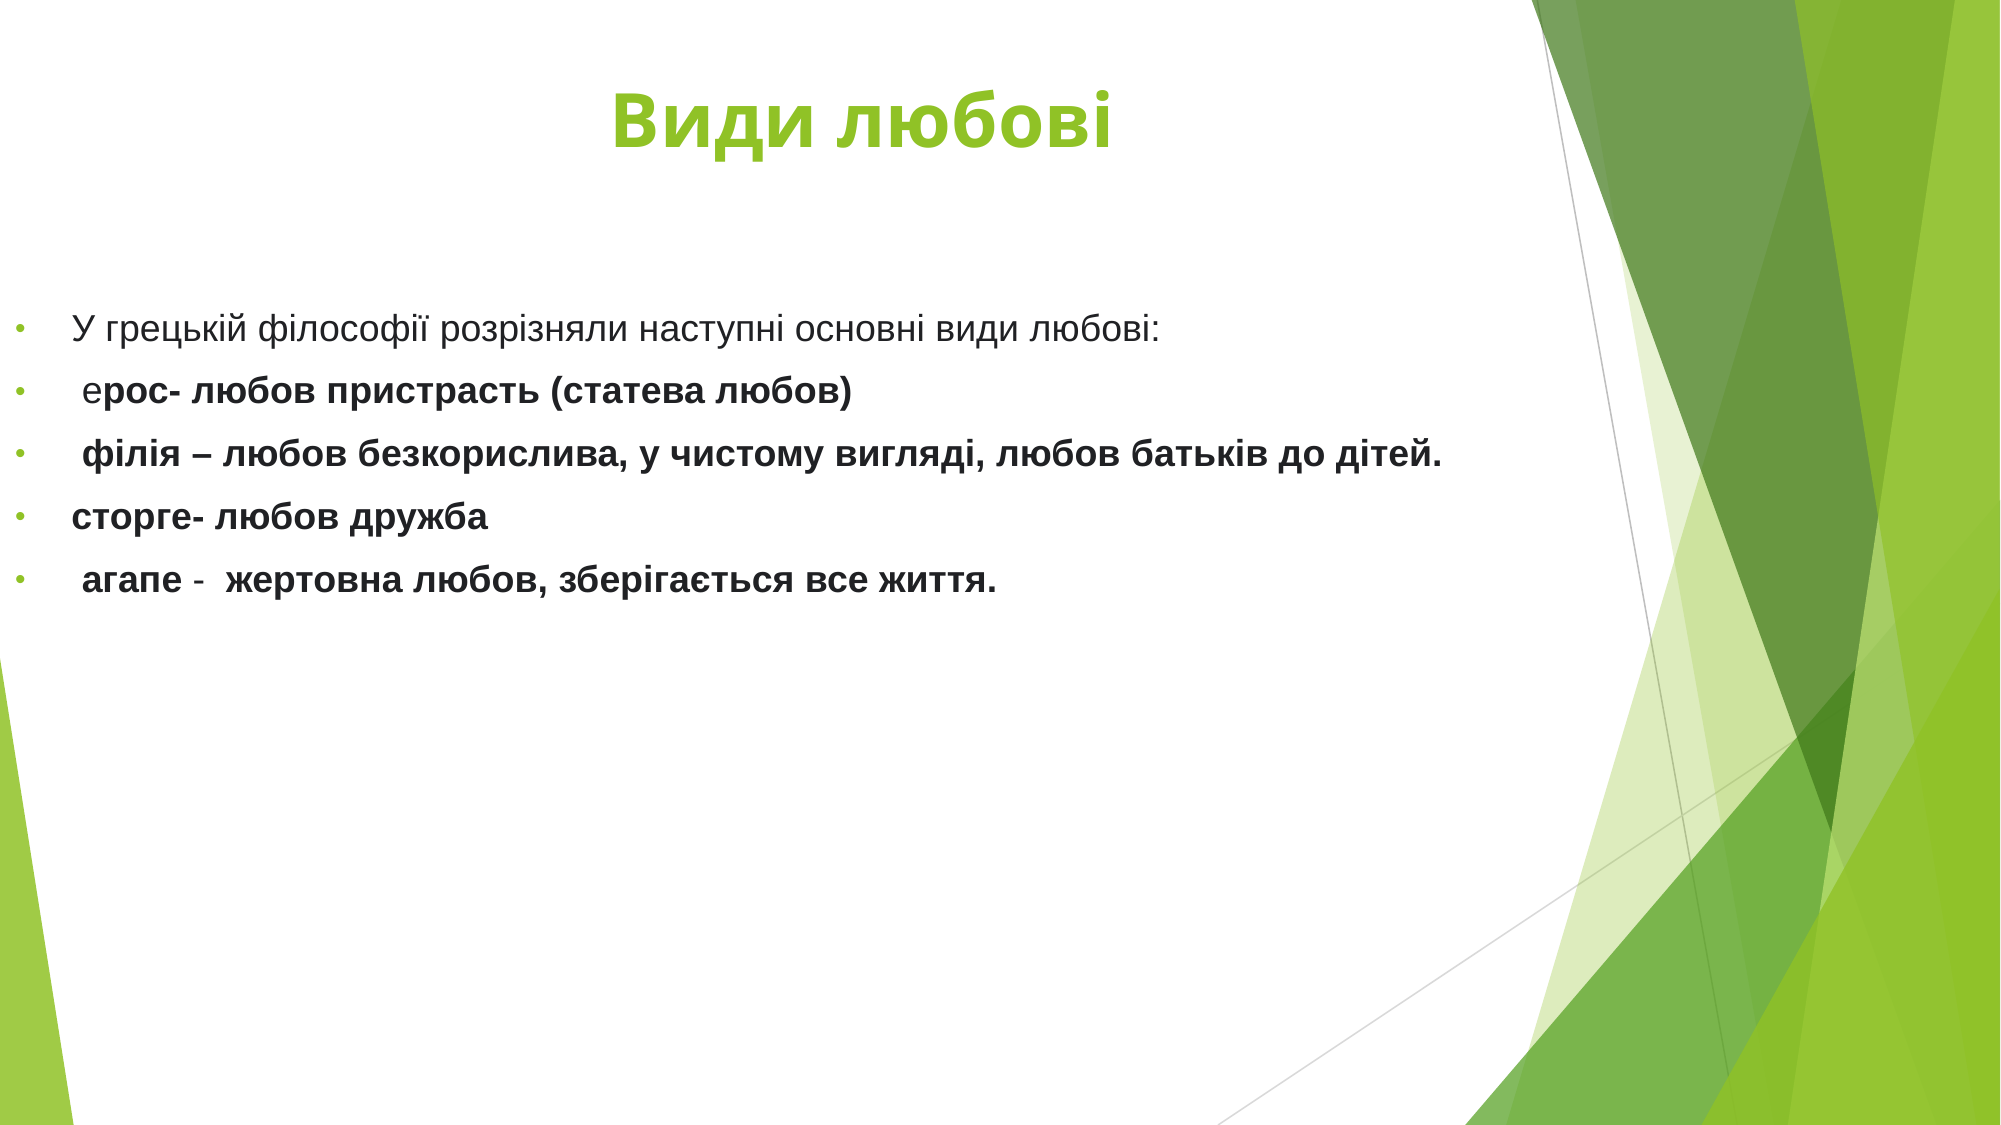

# Види любові
У грецькій філософії розрізняли наступні основні види любові:
 ерос- любов пристрасть (статева любов)
 філія – любов безкорислива, у чистому вигляді, любов батьків до дітей.
сторге- любов дружба
 агапе - жертовна любов, зберігається все життя.